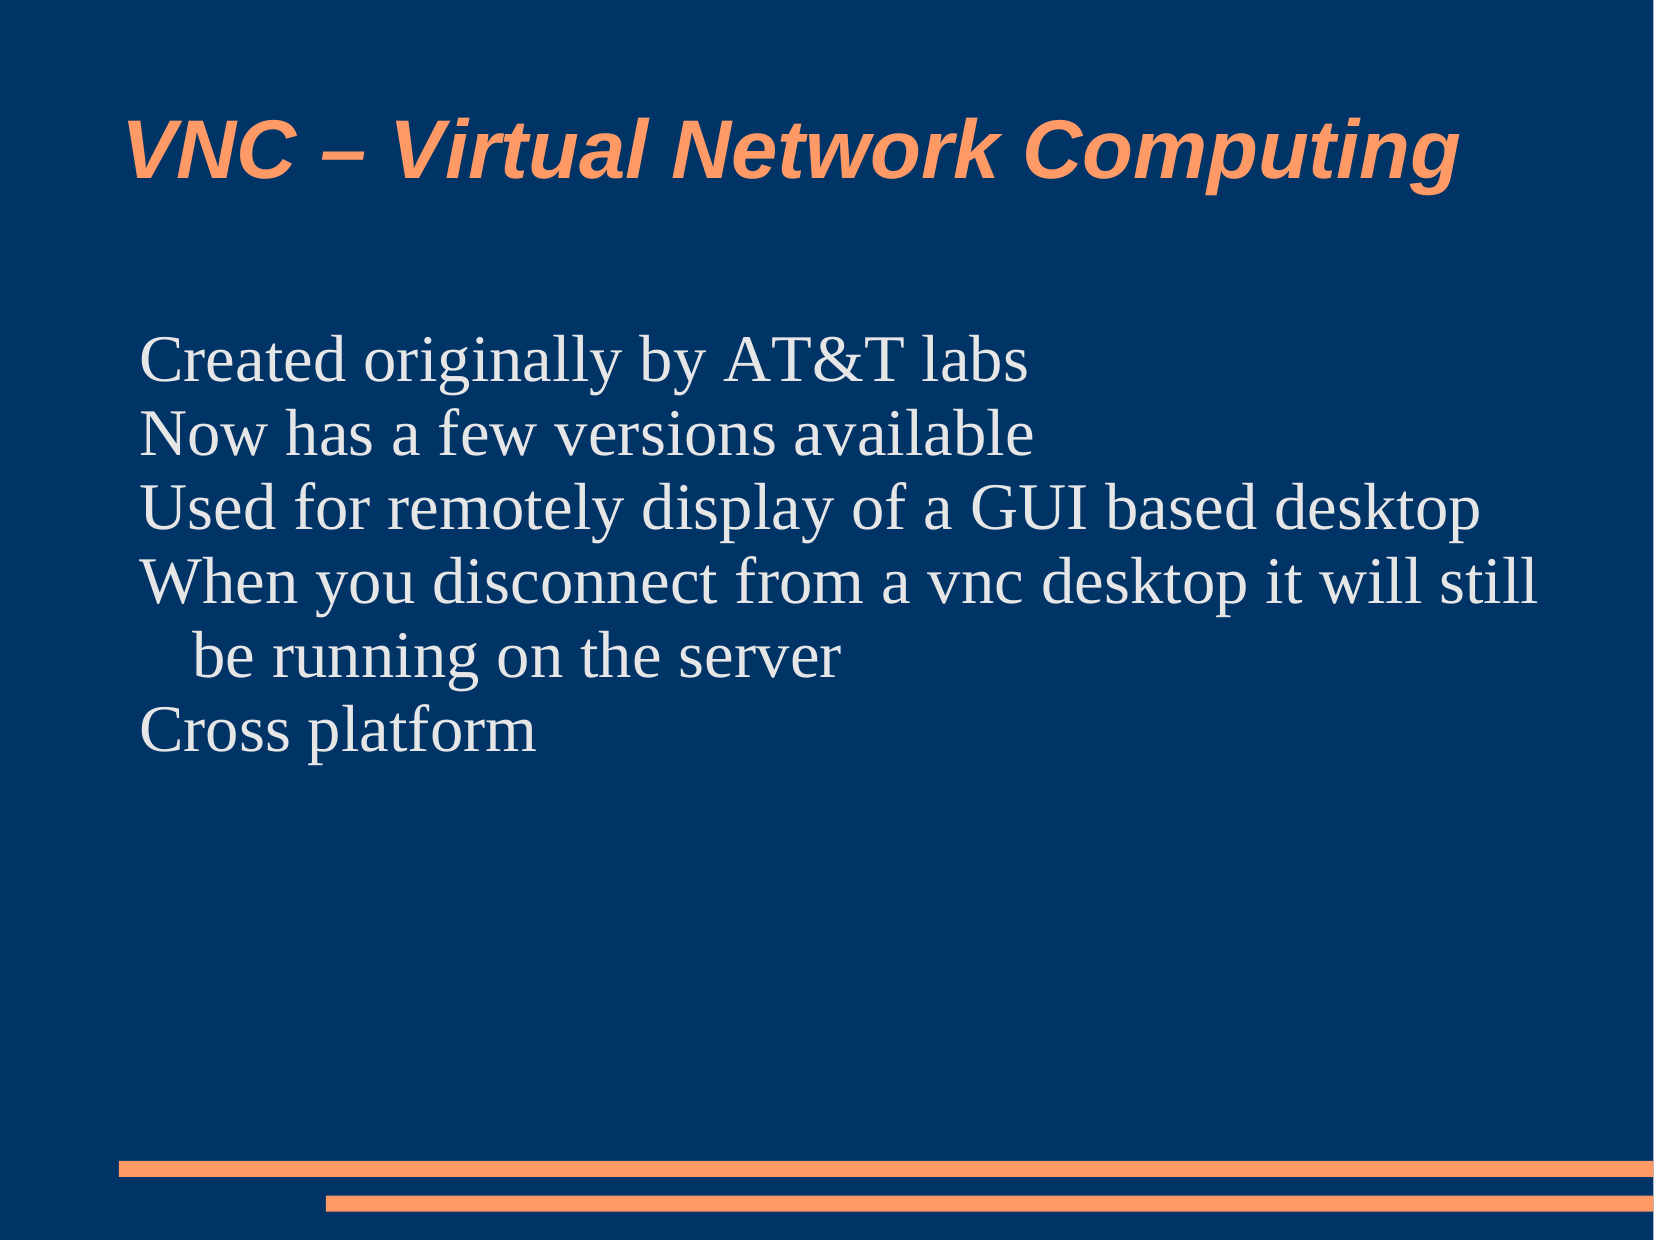

# VNC – Virtual Network Computing
Created originally by AT&T labs
Now has a few versions available
Used for remotely display of a GUI based desktop
When you disconnect from a vnc desktop it will still be running on the server
Cross platform